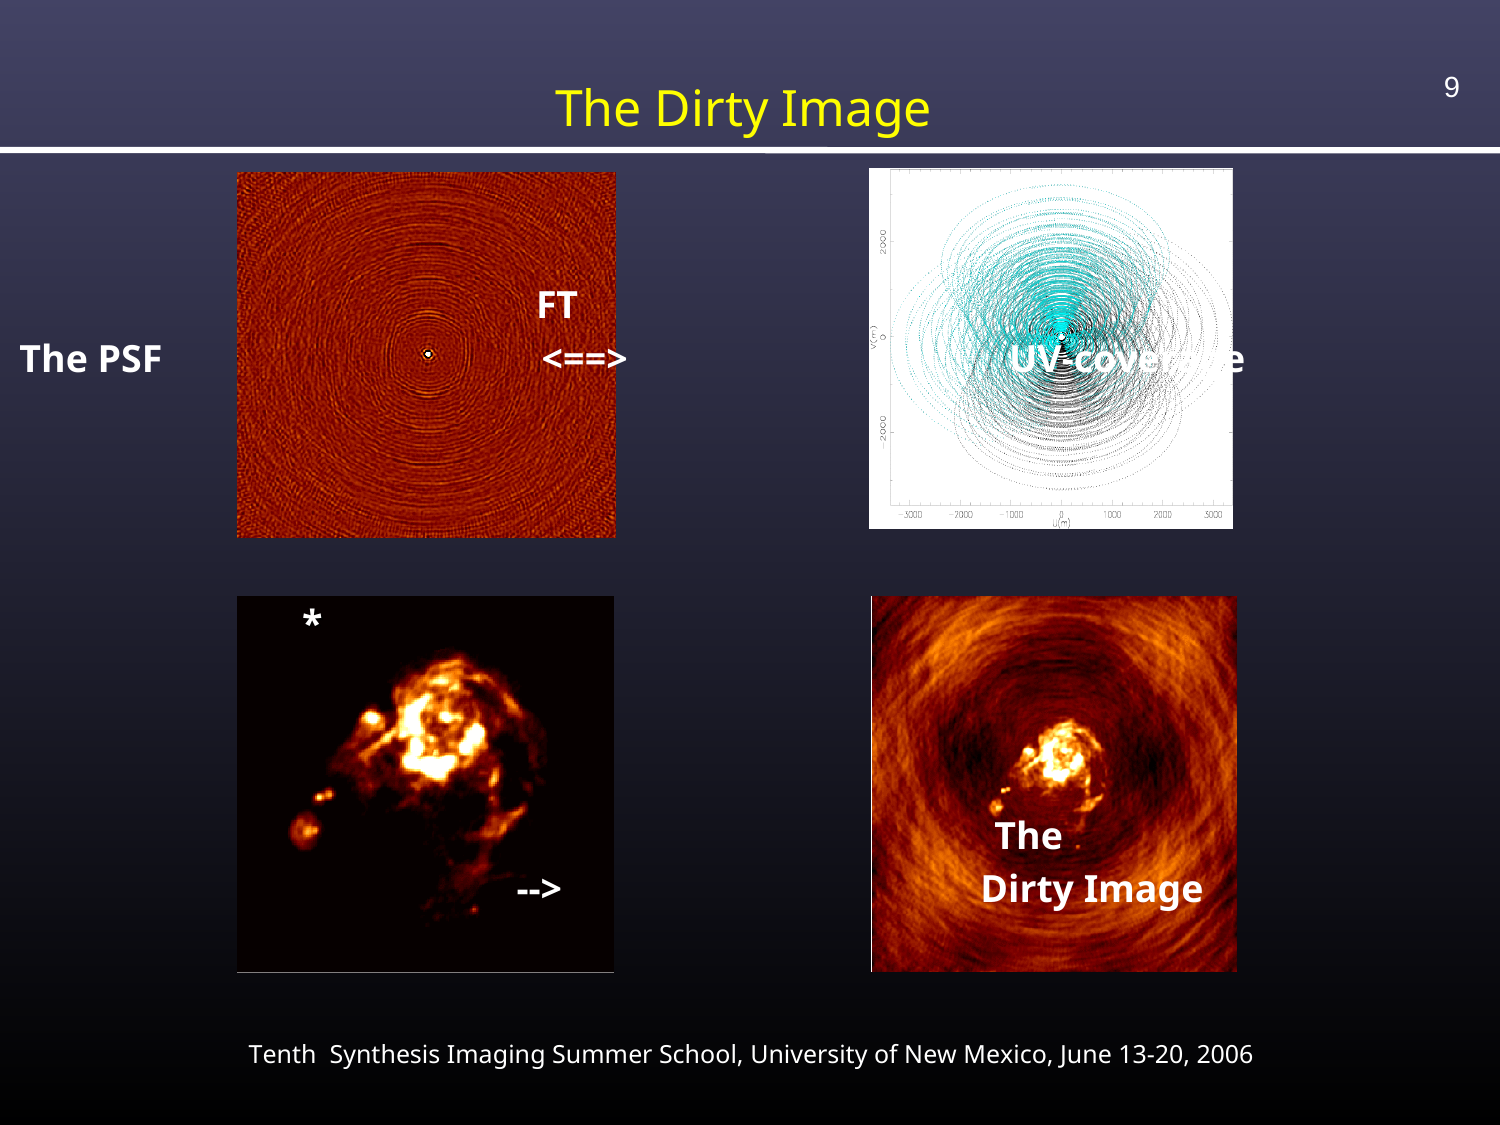

# The Dirty Image
 FT
 The PSF <==> UV-coverage
 *
 The
 --> Dirty Image